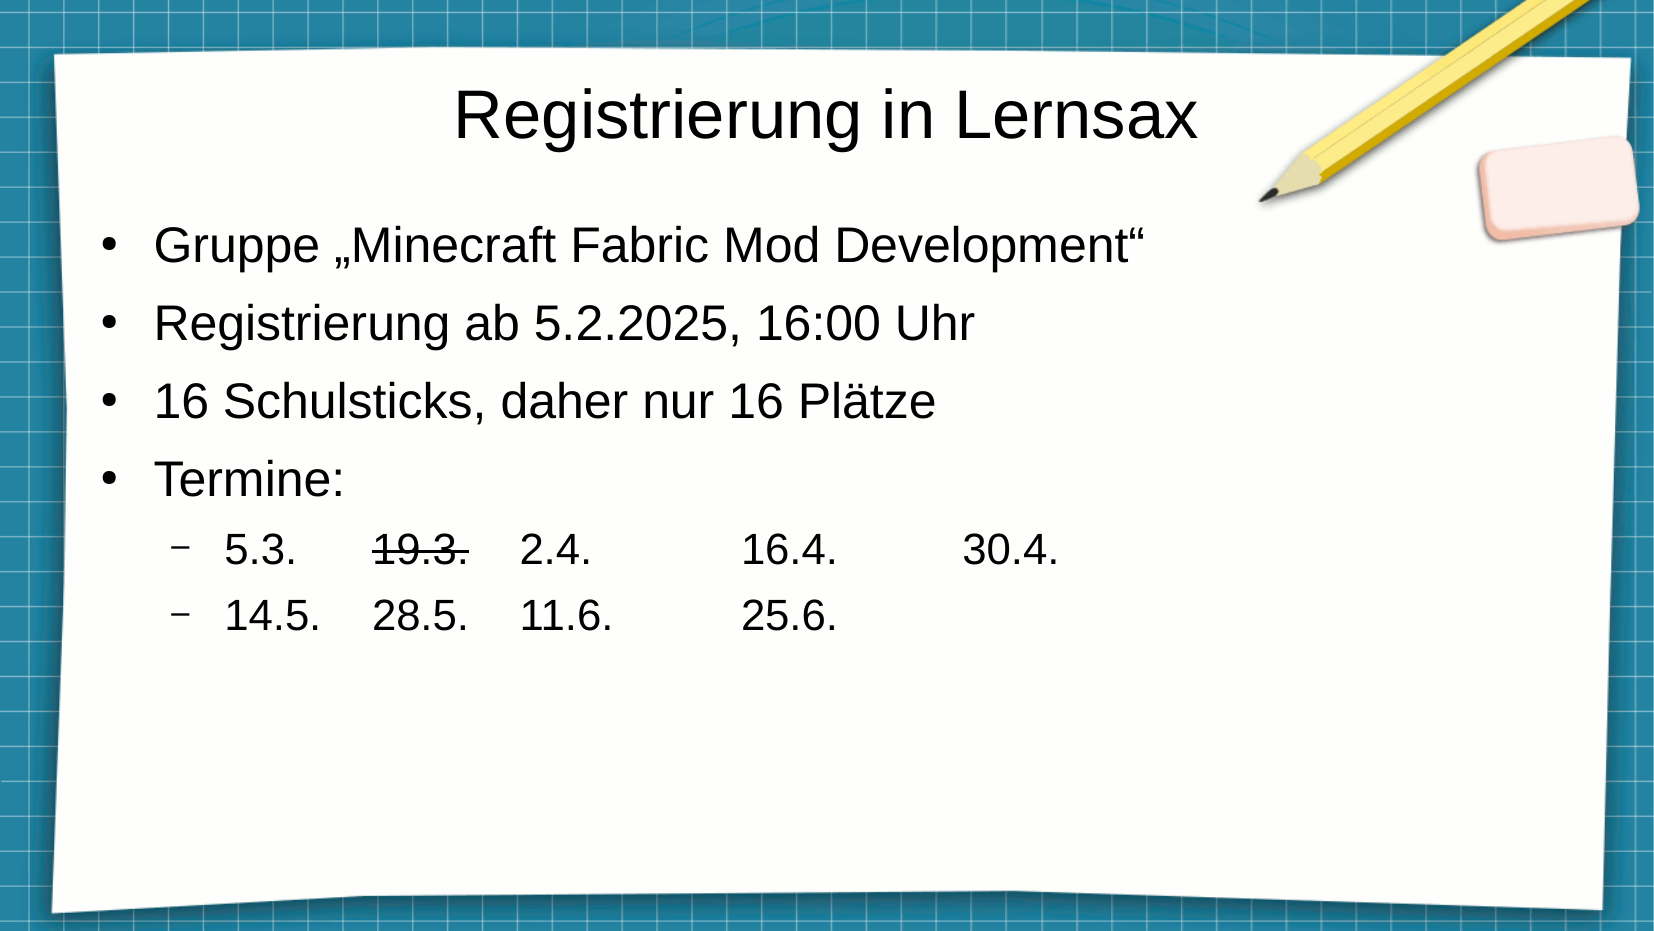

# Registrierung in Lernsax
Gruppe „Minecraft Fabric Mod Development“
Registrierung ab 5.2.2025, 16:00 Uhr
16 Schulsticks, daher nur 16 Plätze
Termine:
5.3.		19.3.	2.4.			16.4.		30.4.
14.5.	28.5.	11.6.		25.6.